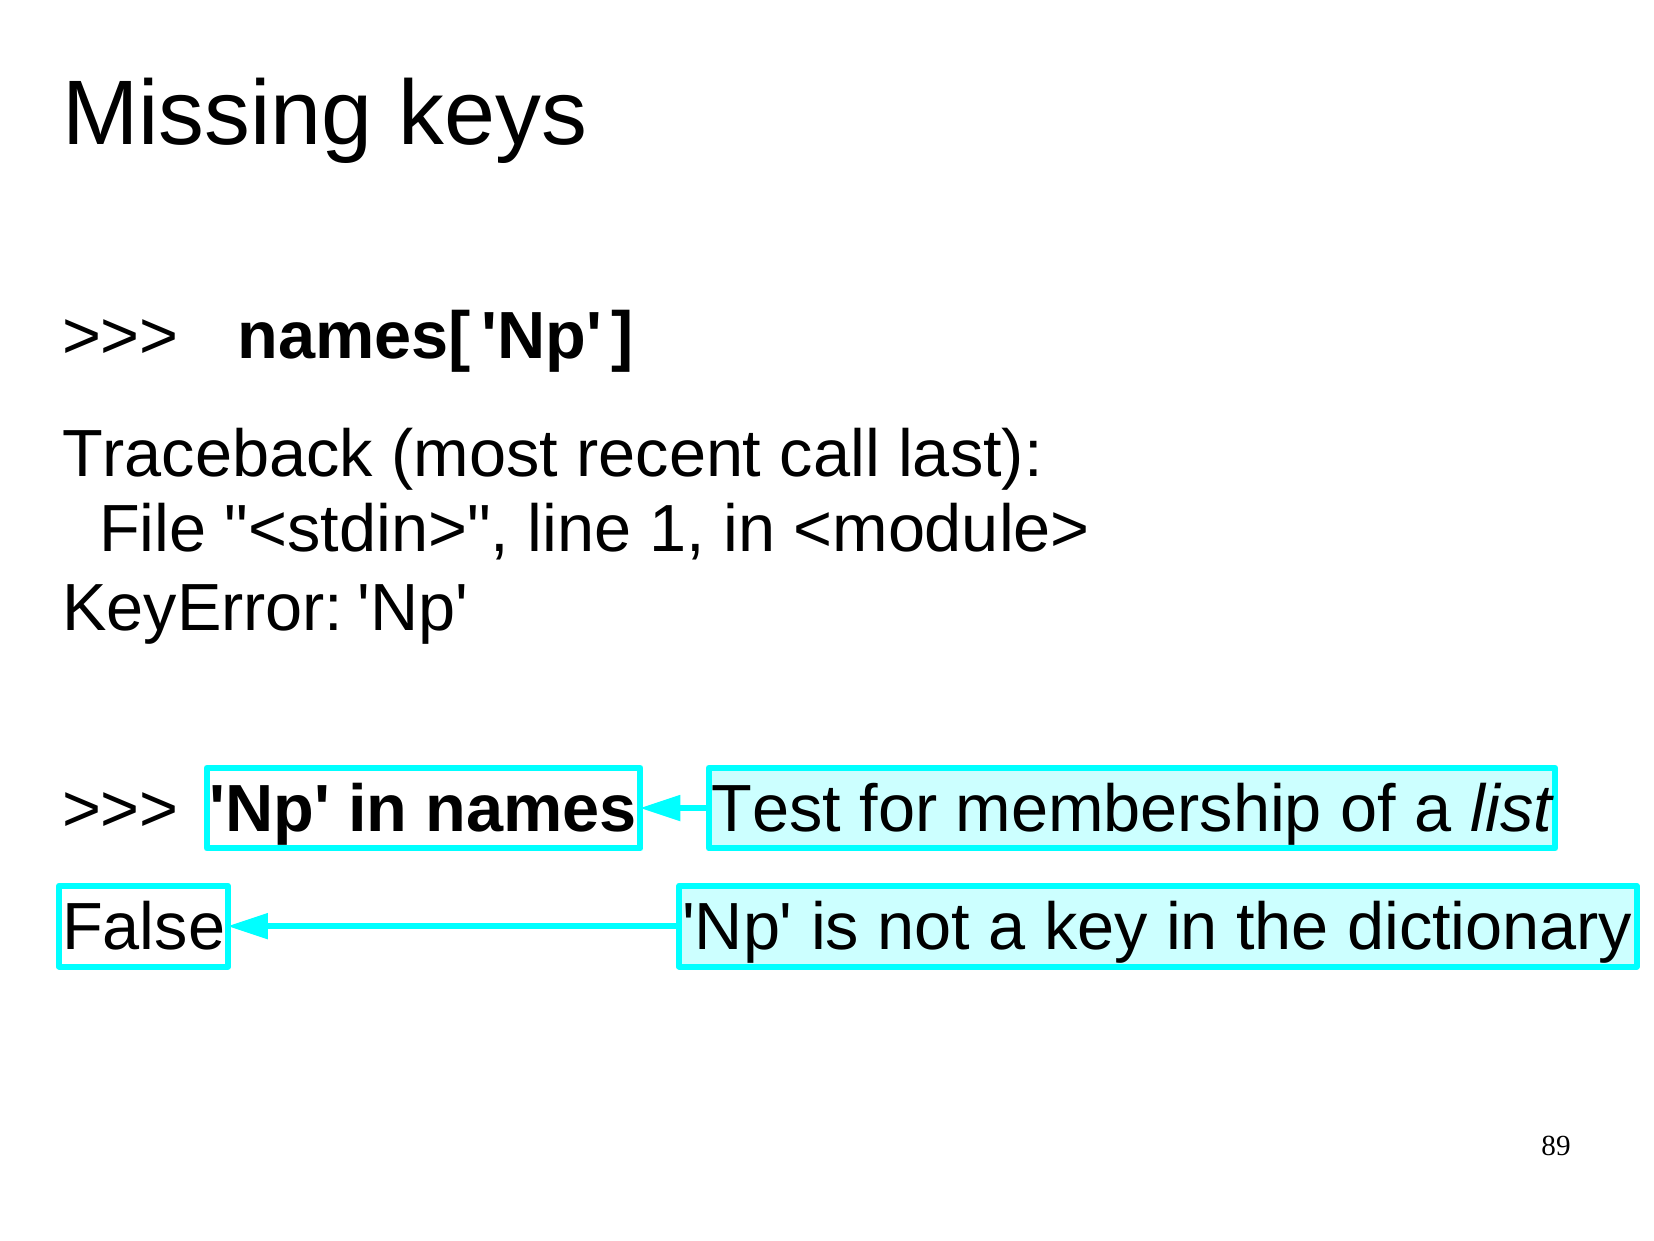

Missing keys
>>>
names[
'Np'
]
Traceback (most recent call last):
 File "<stdin>", line 1, in <module>
KeyError:
'Np'
>>>
'Np' in names
Test for membership of a list
False
'Np' is not a key in the dictionary
89